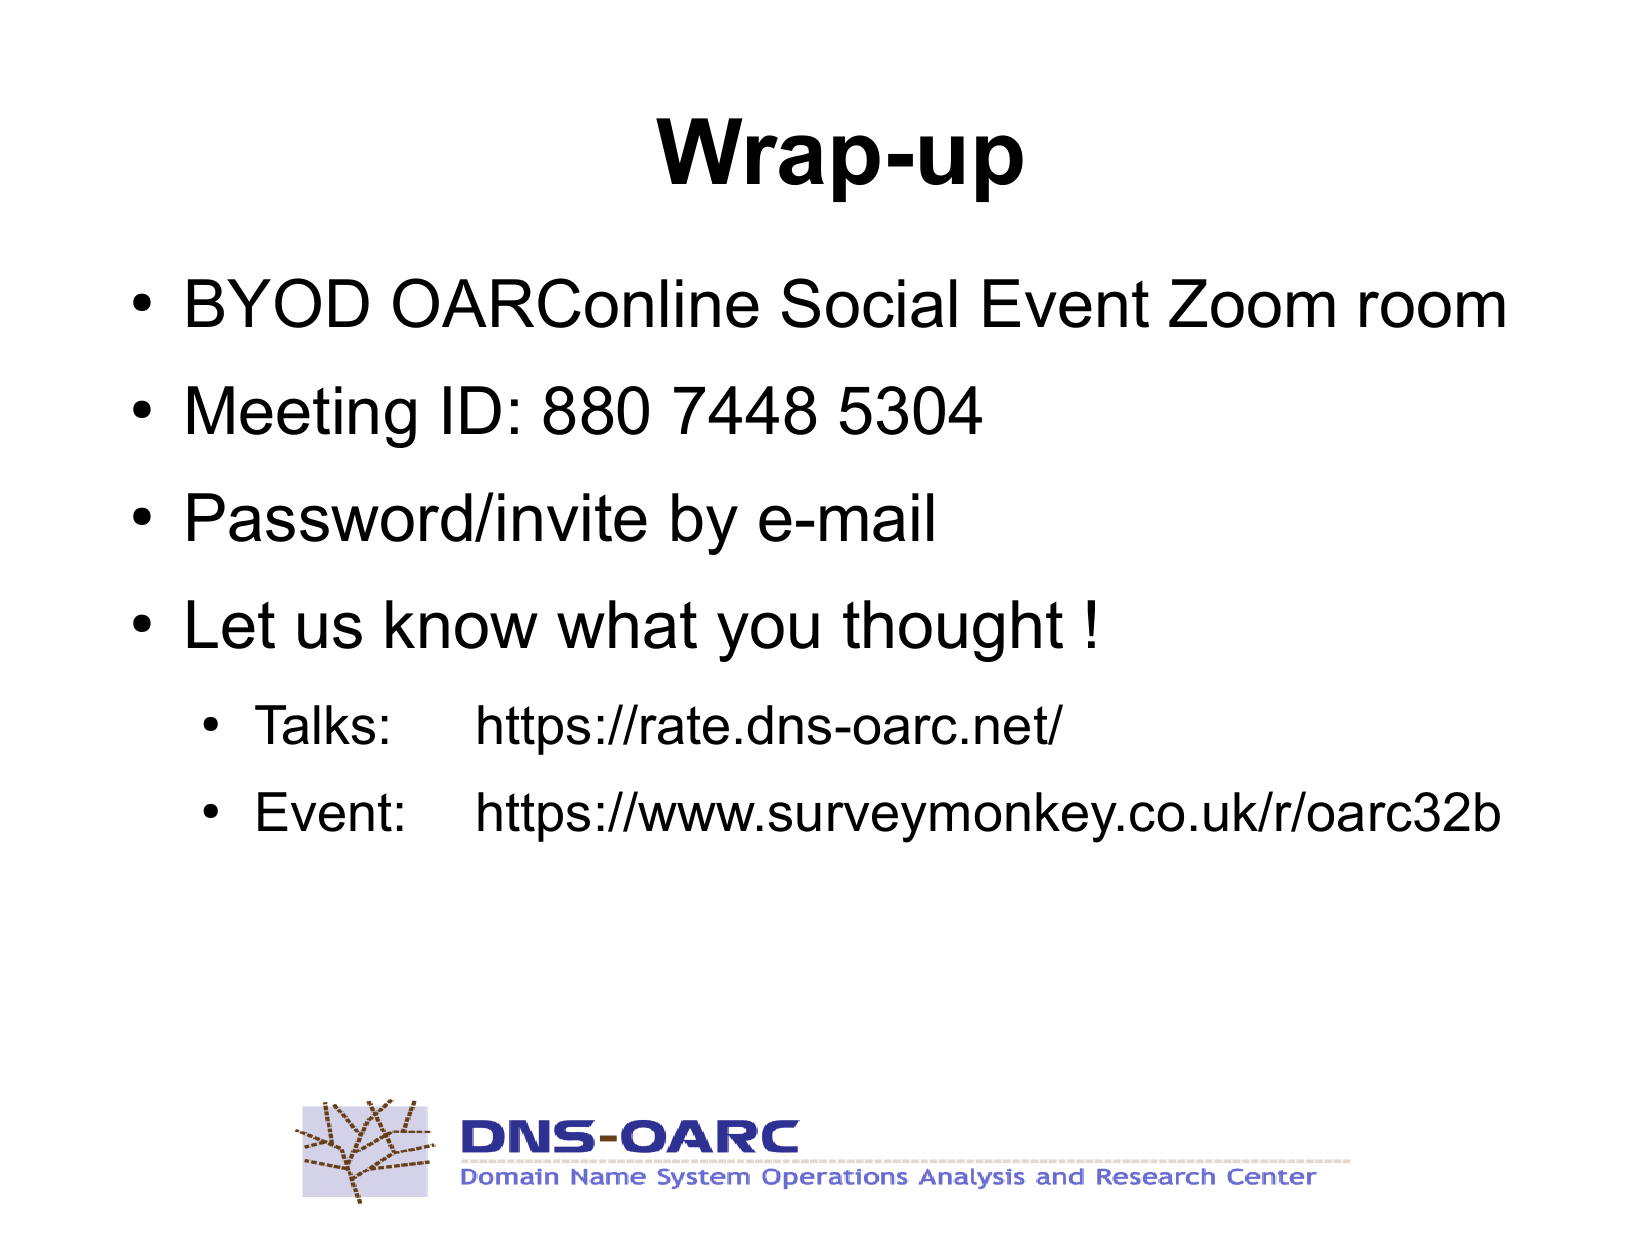

# Wrap-up
BYOD OARConline Social Event Zoom room
Meeting ID: 880 7448 5304
Password/invite by e-mail
Let us know what you thought !
Talks: 	https://rate.dns-oarc.net/
Event:	https://www.surveymonkey.co.uk/r/oarc32b